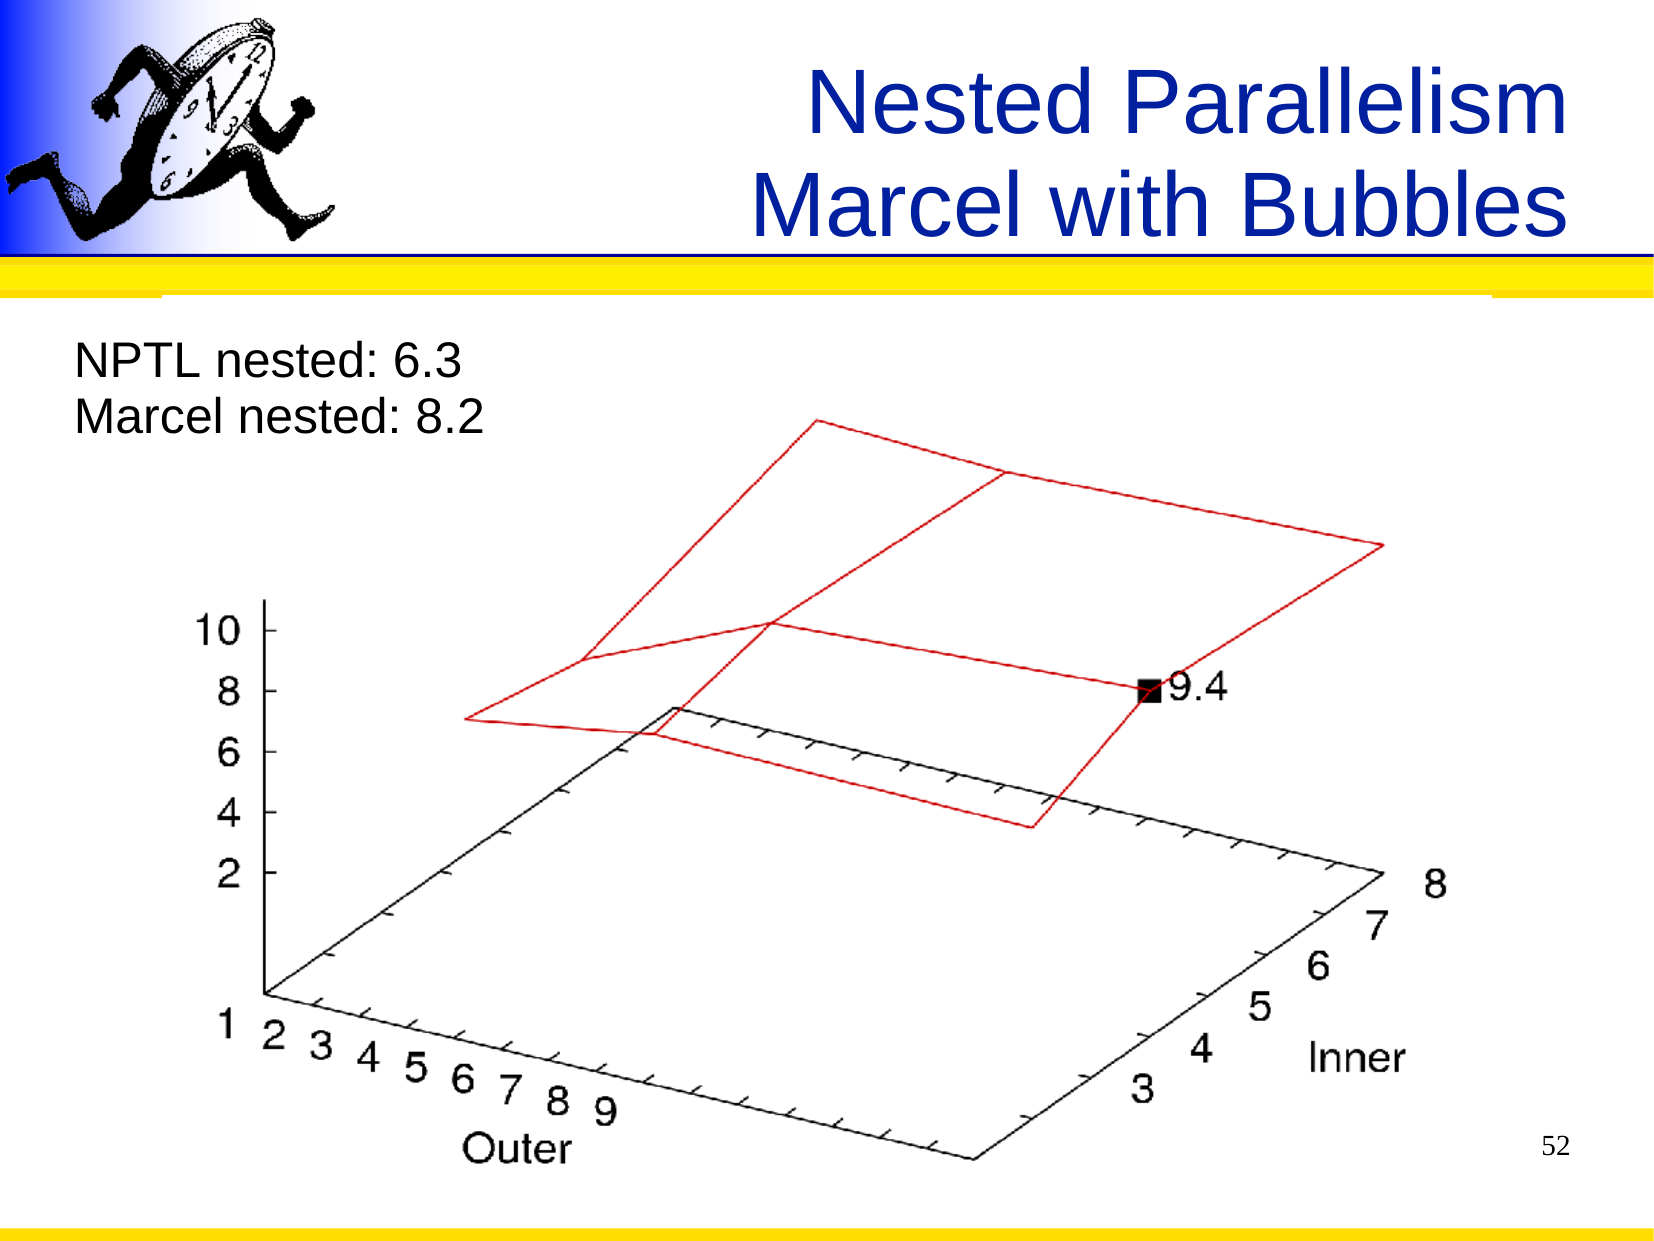

# Nested Parallelism Marcel with Bubbles
NPTL nested: 6.3
Marcel nested: 8.2
52